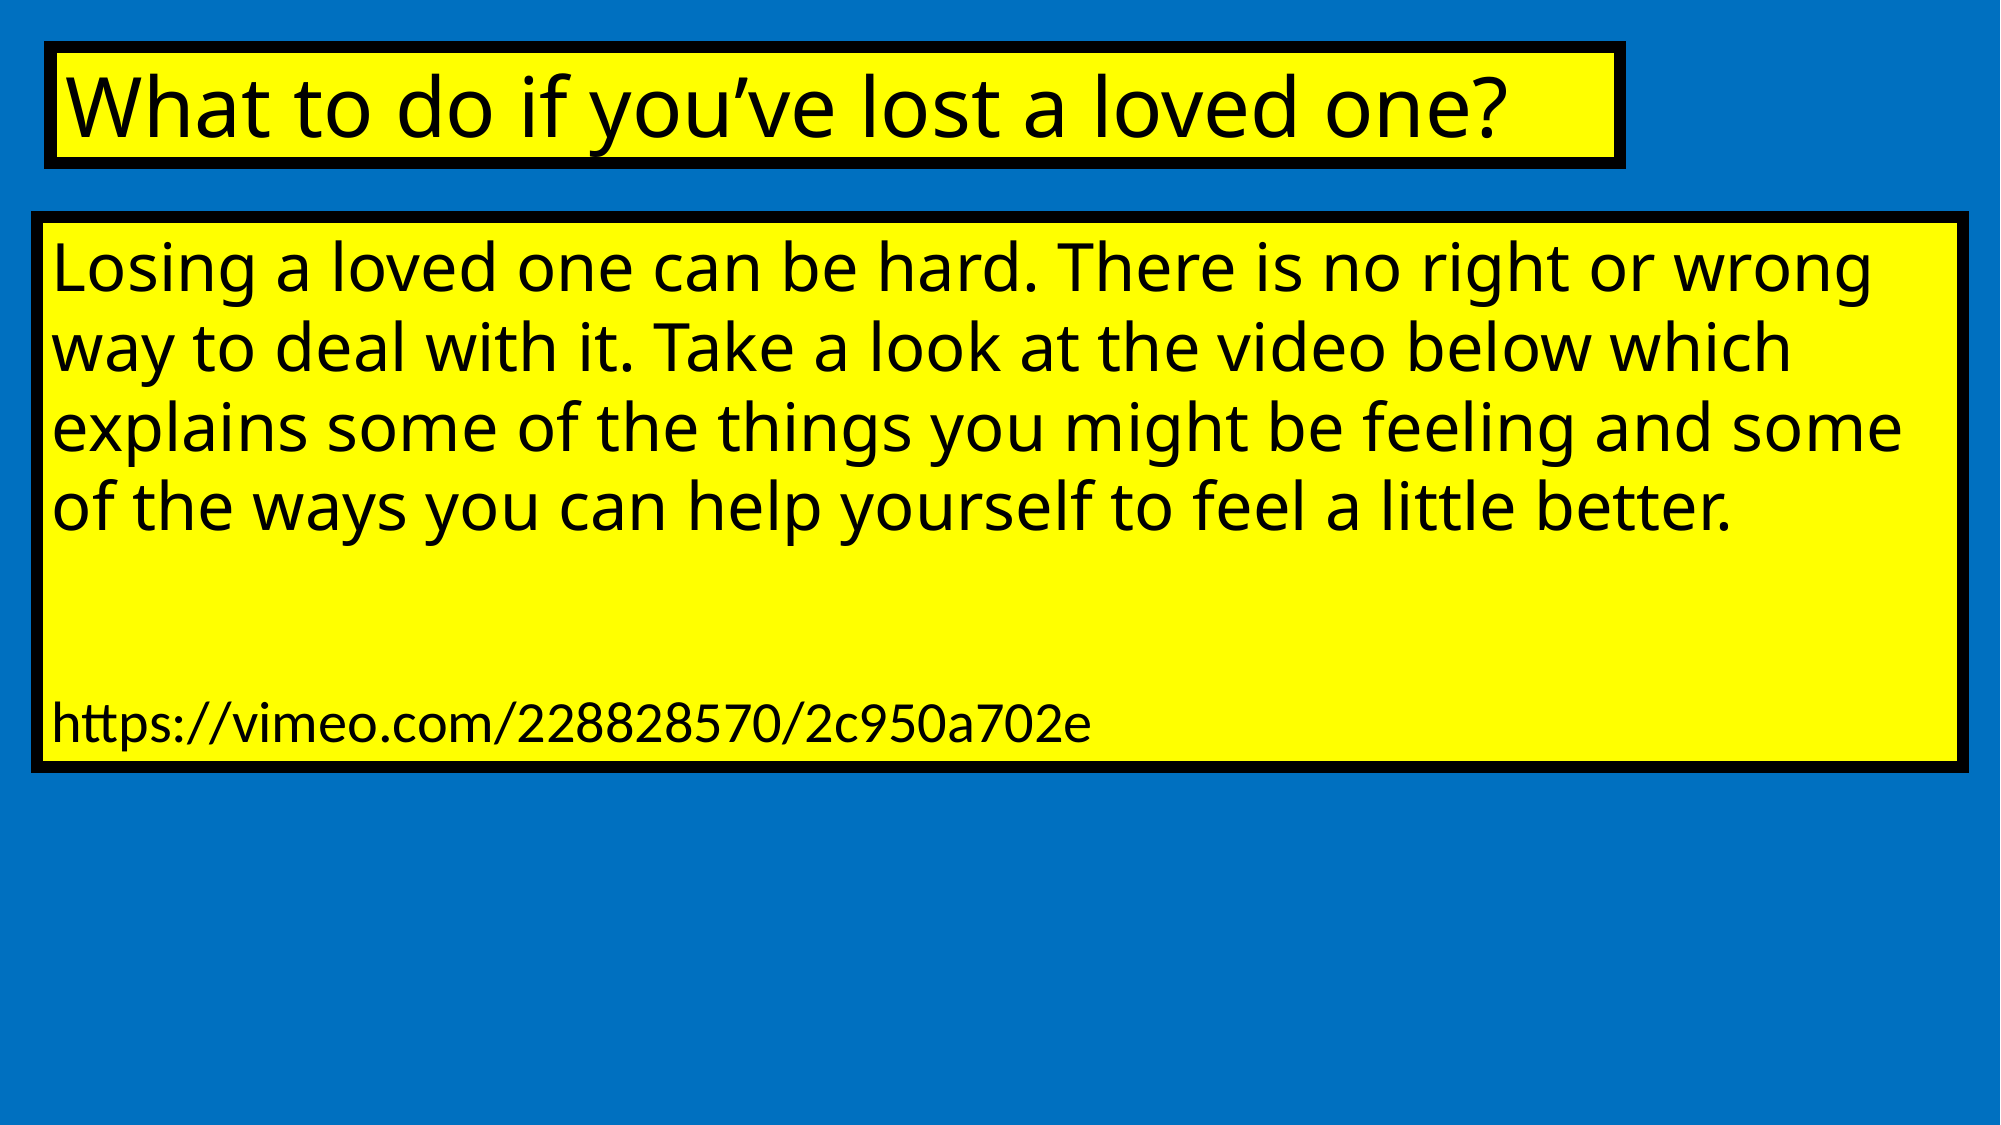

What to do if you’ve lost a loved one?
Losing a loved one can be hard. There is no right or wrong way to deal with it. Take a look at the video below which explains some of the things you might be feeling and some of the ways you can help yourself to feel a little better.
https://vimeo.com/228828570/2c950a702e